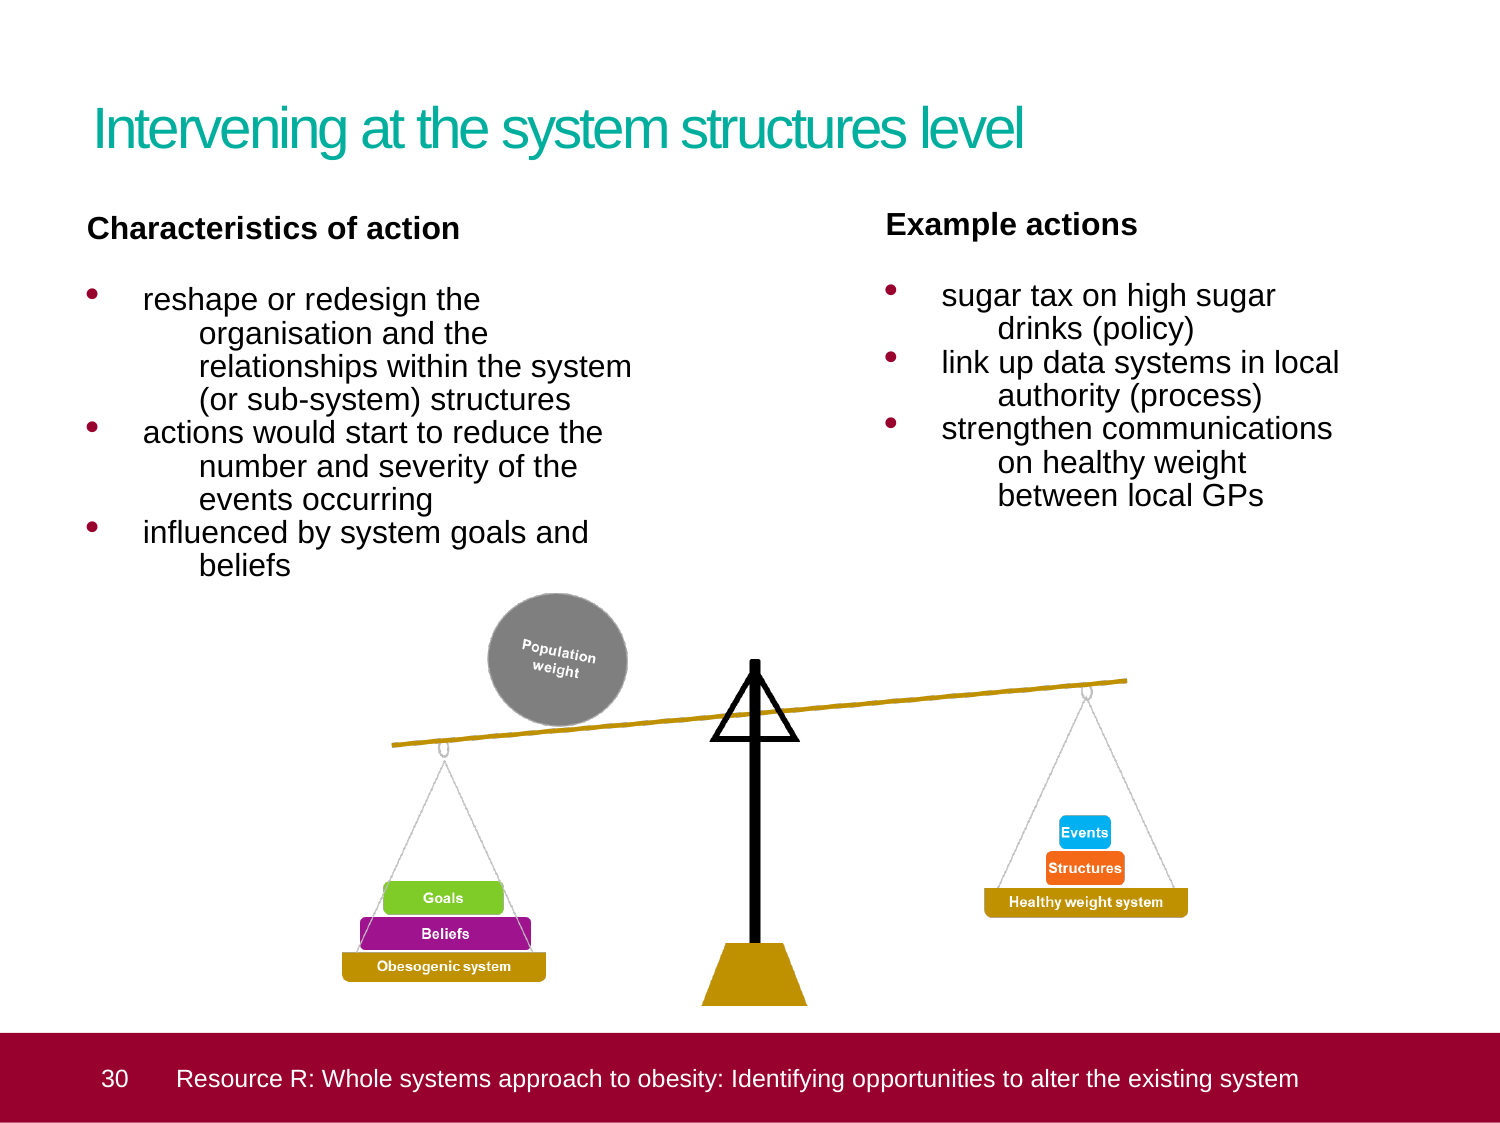

# Intervening at the system structures level
Example actions
sugar tax on high sugar drinks (policy)
link up data systems in local authority (process)
strengthen communications on healthy weight between local GPs
Characteristics of action
reshape or redesign the organisation and the relationships within the system (or sub-system) structures
actions would start to reduce the number and severity of the events occurring
influenced by system goals and beliefs
 29
Resource R: Whole systems approach to obesity: Identifying opportunities to alter the existing system